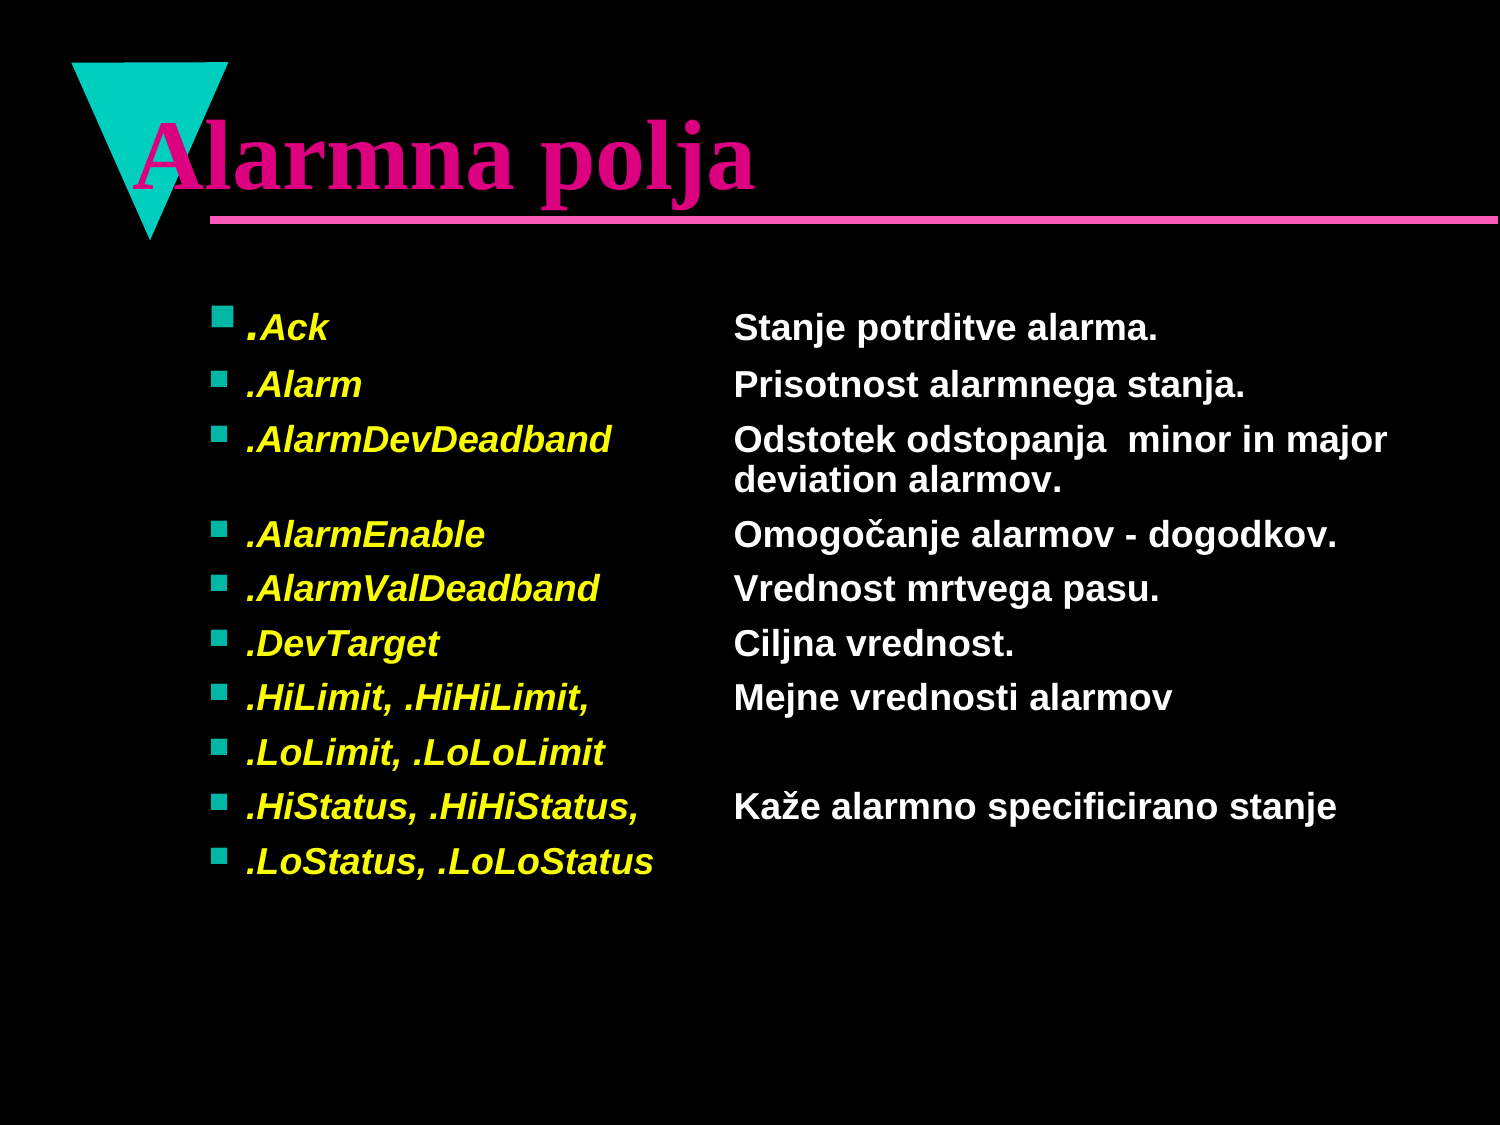

# Alarmna polja
.Ack 			Stanje potrditve alarma.
.Alarm 			Prisotnost alarmnega stanja.
.AlarmDevDeadband 	Odstotek odstopanja minor in major 					deviation alarmov.
.AlarmEnable 		Omogočanje alarmov - dogodkov.
.AlarmValDeadband 	Vrednost mrtvega pasu.
.DevTarget 		Ciljna vrednost.
.HiLimit, .HiHiLimit, 	Mejne vrednosti alarmov
.LoLimit, .LoLoLimit
.HiStatus, .HiHiStatus, 	Kaže alarmno specificirano stanje
.LoStatus, .LoLoStatus
RVP2
Alarmi in Dogodki
34